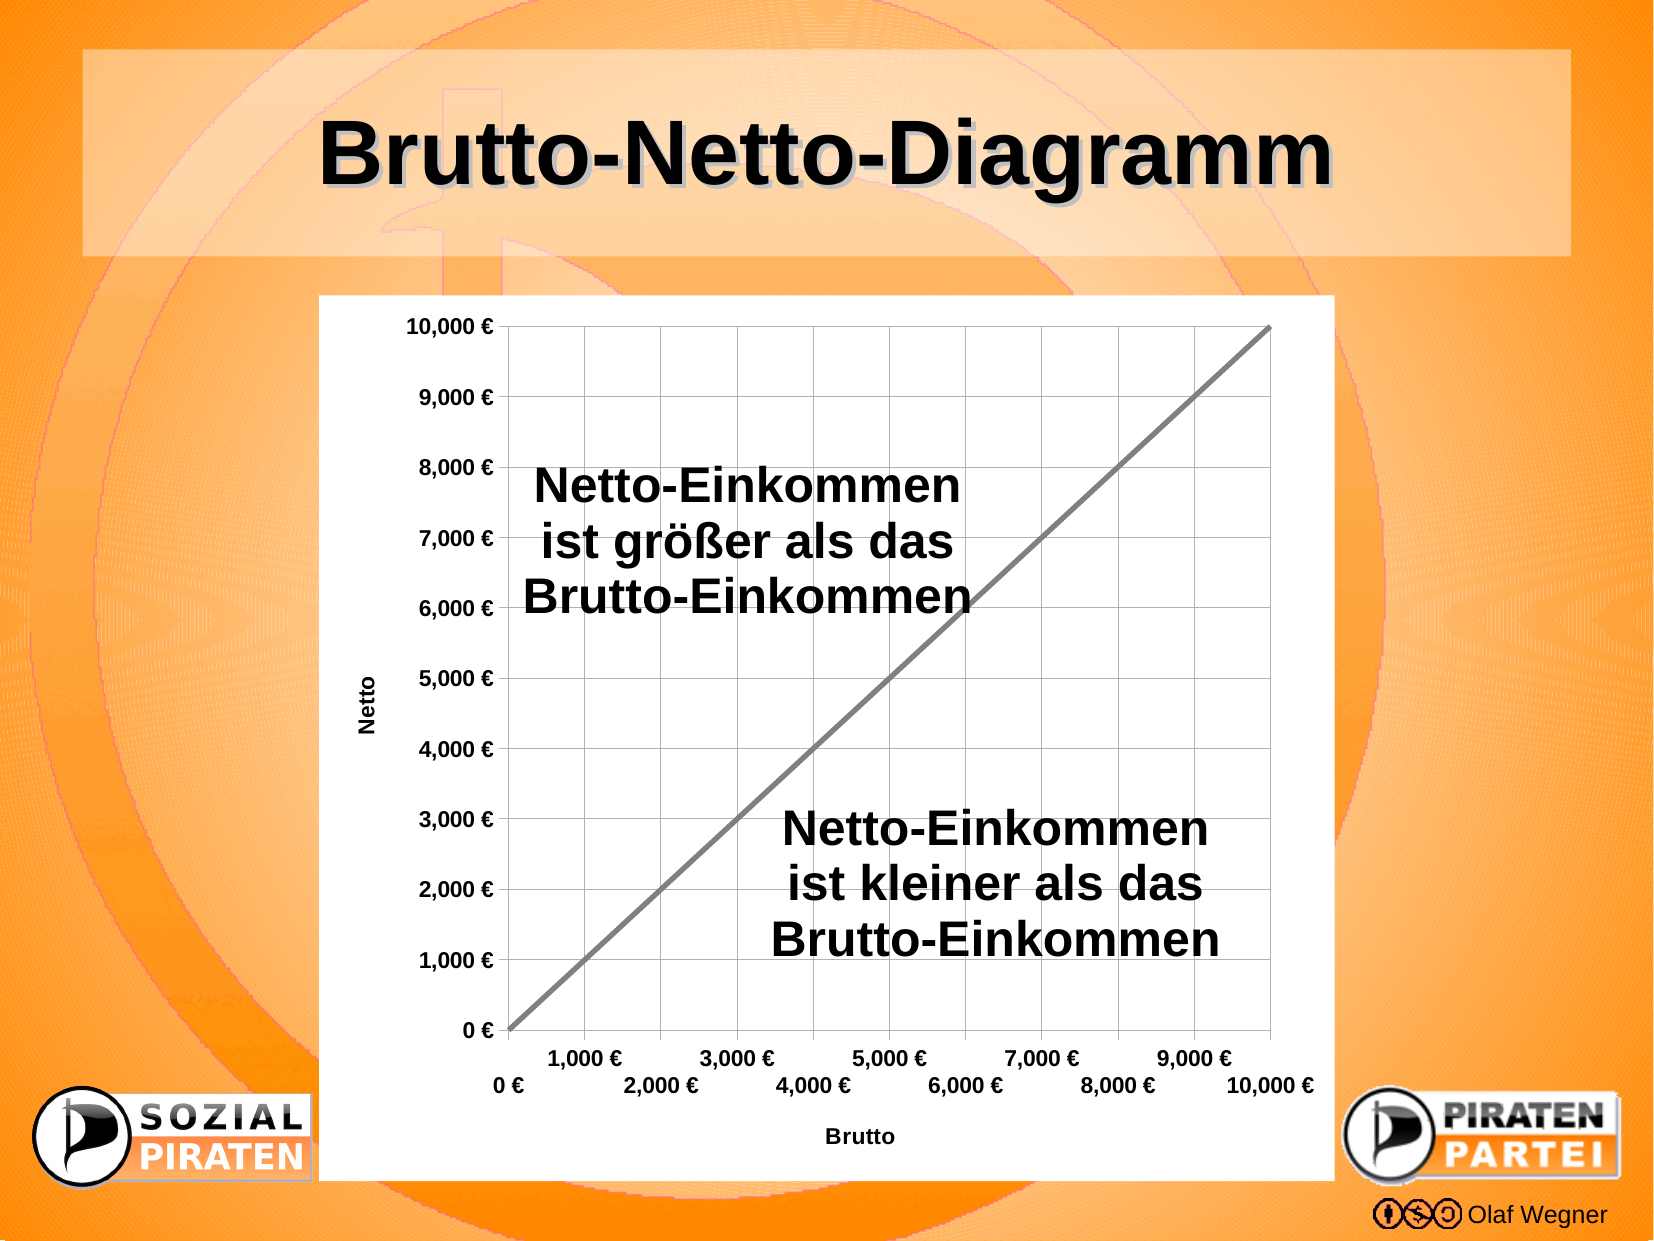

# Brutto-Netto-Diagramm
### Chart
| Category | |
|---|---|Netto-Einkommen
ist größer als das
Brutto-Einkommen
Netto-Einkommen
ist kleiner als das
Brutto-Einkommen
Olaf Wegner